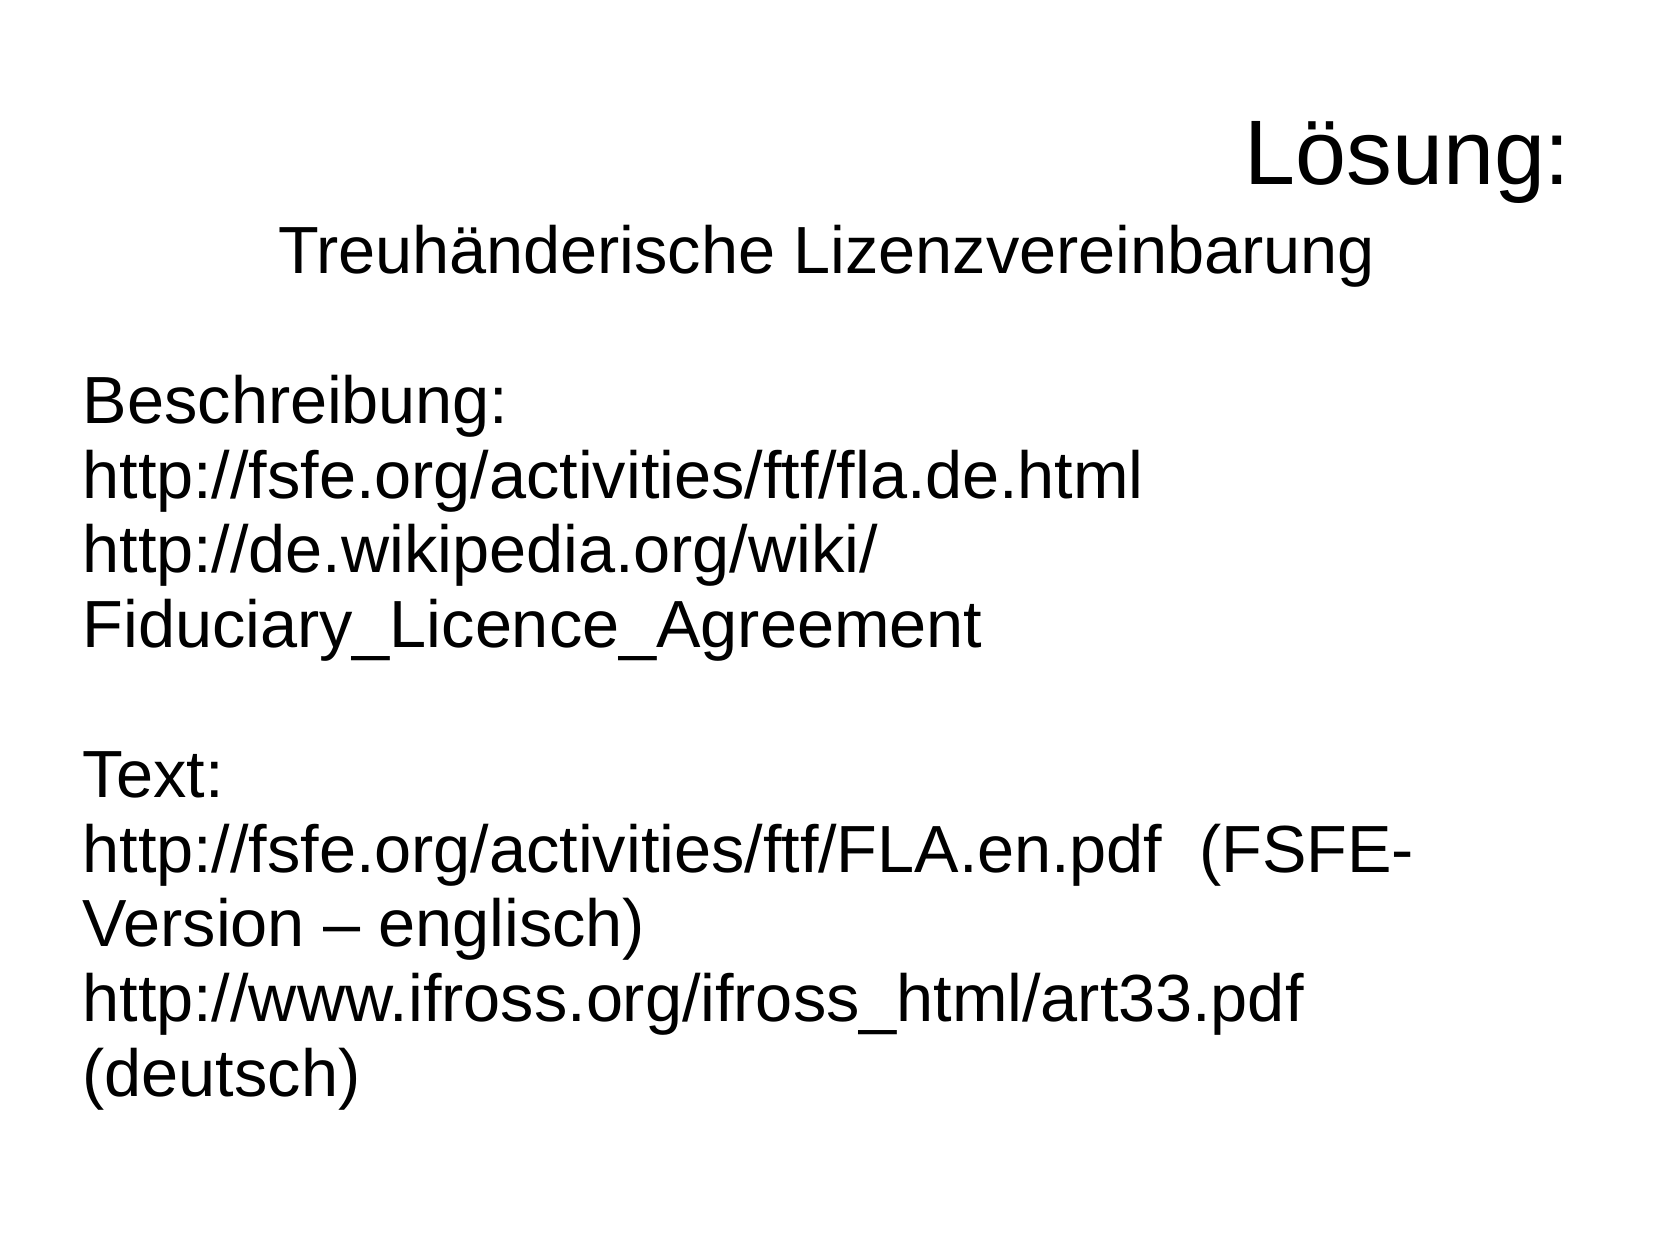

# Lösung:
Treuhänderische Lizenzvereinbarung
Beschreibung:
http://fsfe.org/activities/ftf/fla.de.html
http://de.wikipedia.org/wiki/Fiduciary_Licence_Agreement
Text:
http://fsfe.org/activities/ftf/FLA.en.pdf (FSFE-Version – englisch)
http://www.ifross.org/ifross_html/art33.pdf (deutsch)